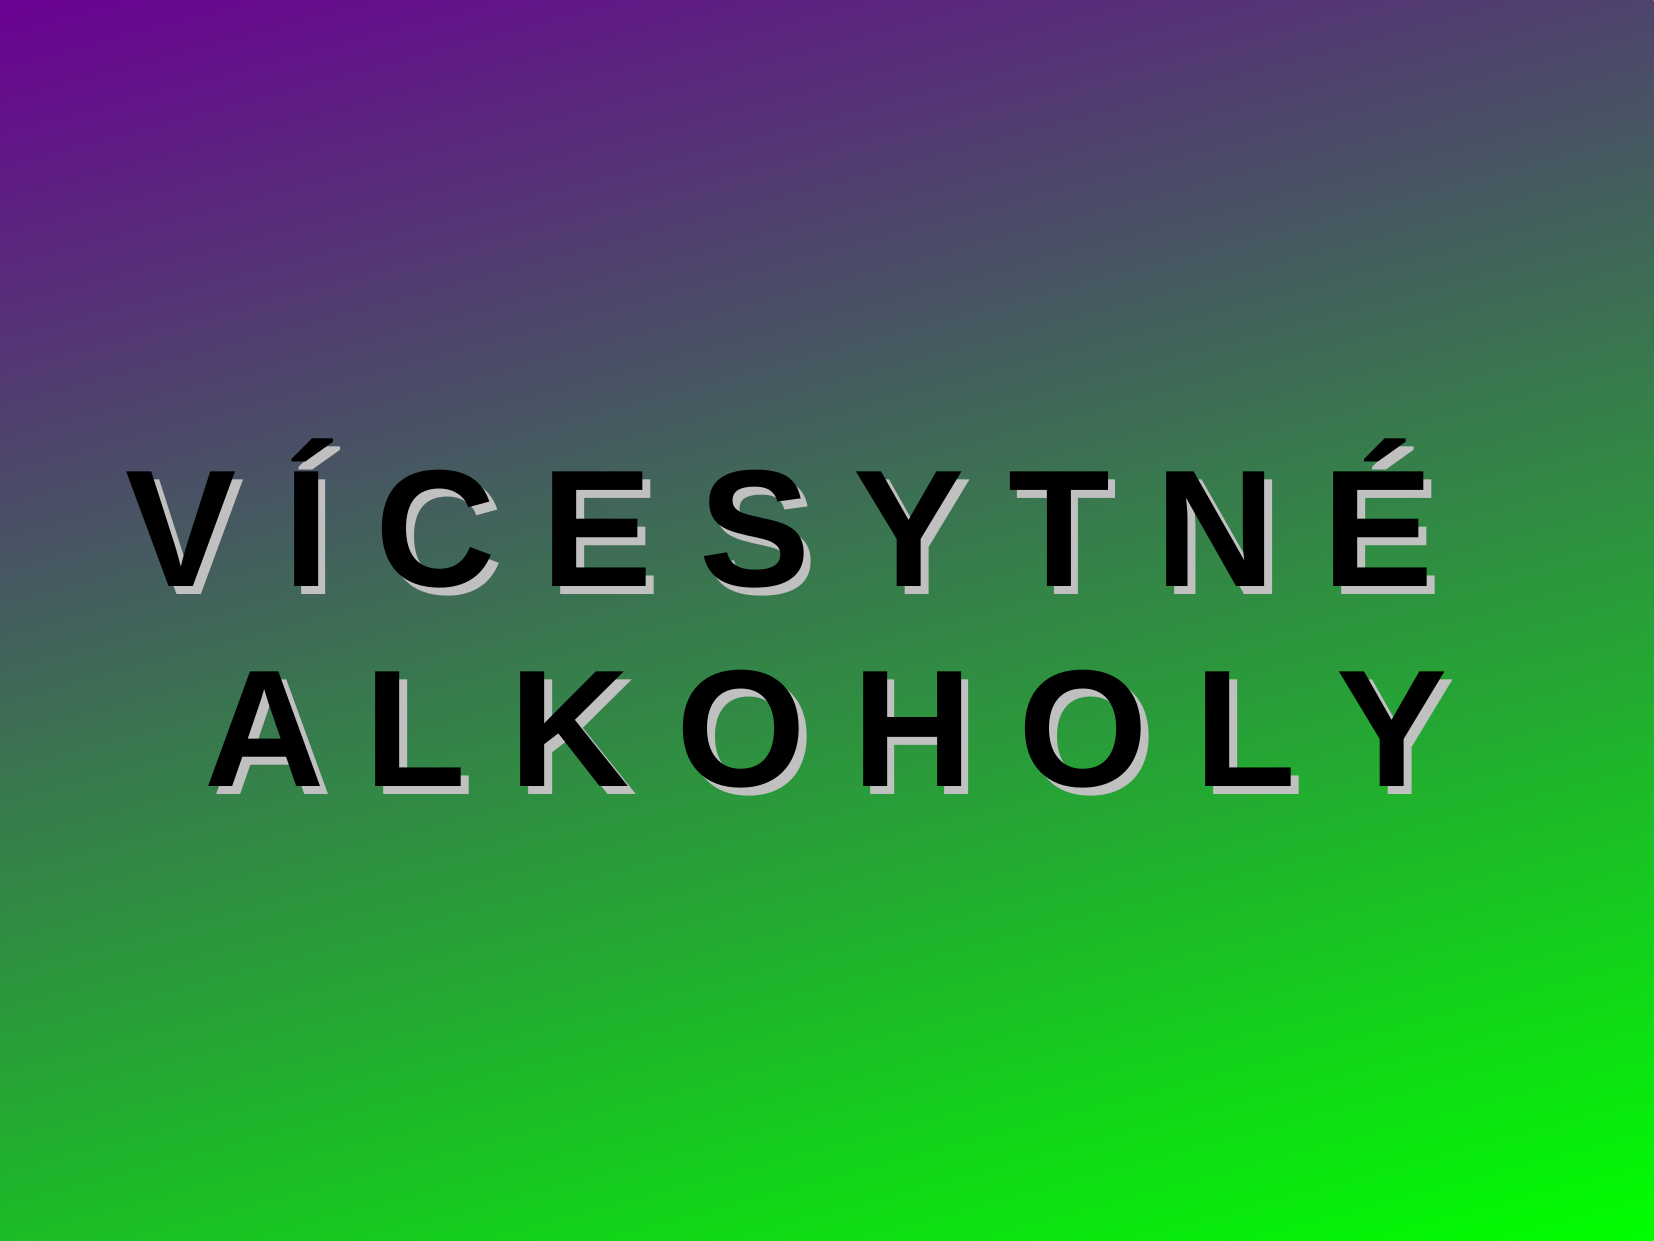

# V Í C E S Y T N É A L K O H O L Y